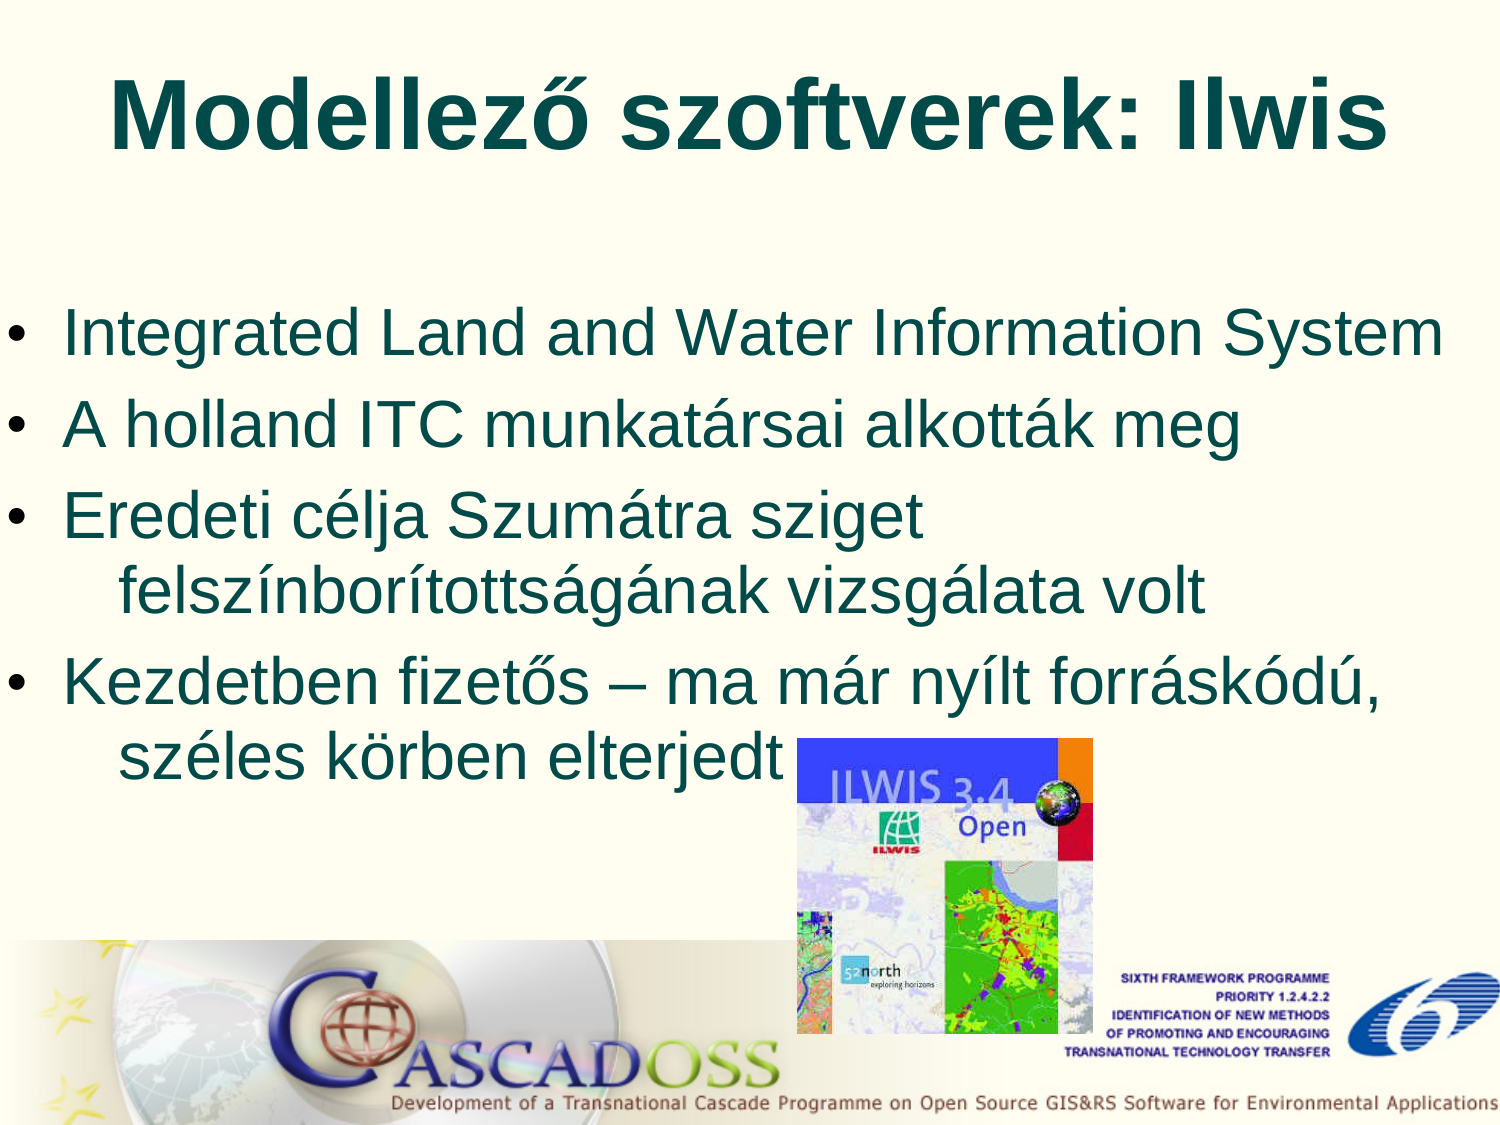

# Modellező szoftverek: Ilwis
Integrated Land and Water Information System
A holland ITC munkatársai alkották meg
Eredeti célja Szumátra sziget felszínborítottságának vizsgálata volt
Kezdetben fizetős – ma már nyílt forráskódú, széles körben elterjedt